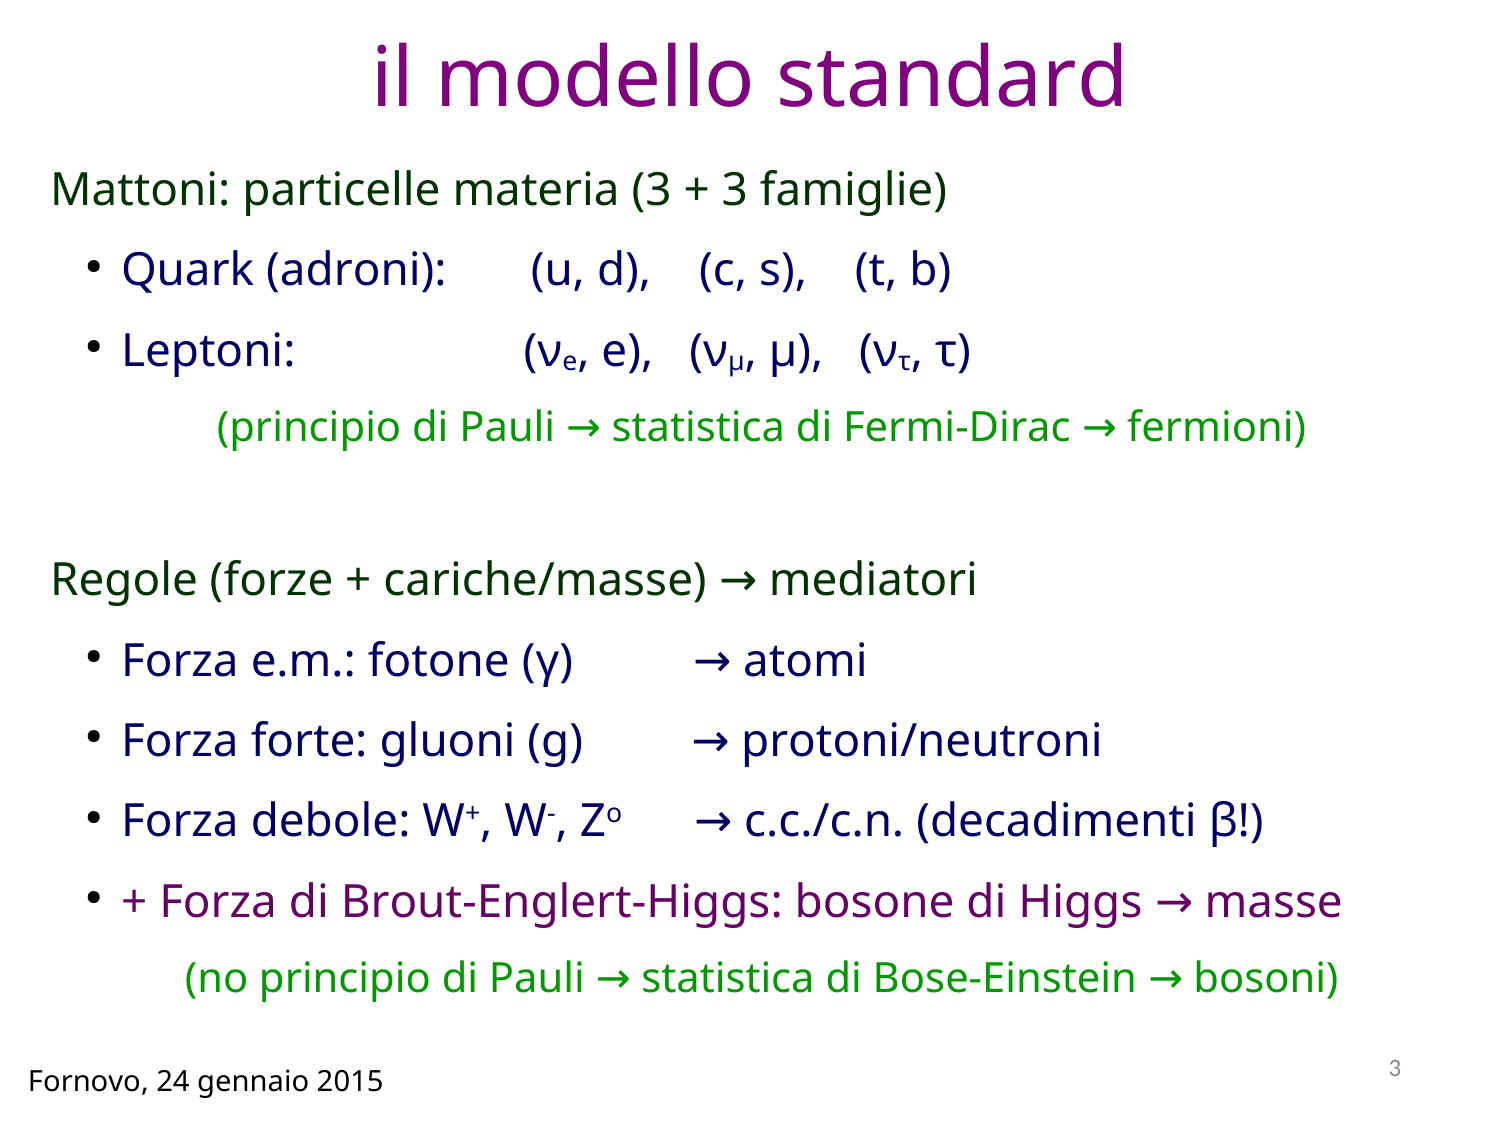

il modello standard
Mattoni: particelle materia (3 + 3 famiglie)
Quark (adroni): (u, d), (c, s), (t, b)
Leptoni: (νe, e), (νμ, μ), (ντ, τ)
(principio di Pauli → statistica di Fermi-Dirac → fermioni)
Regole (forze + cariche/masse) → mediatori
Forza e.m.: fotone (γ) → atomi
Forza forte: gluoni (g) → protoni/neutroni
Forza debole: W+, W-, Zo → c.c./c.n. (decadimenti β!)
+ Forza di Brout-Englert-Higgs: bosone di Higgs → masse
(no principio di Pauli → statistica di Bose-Einstein → bosoni)
3